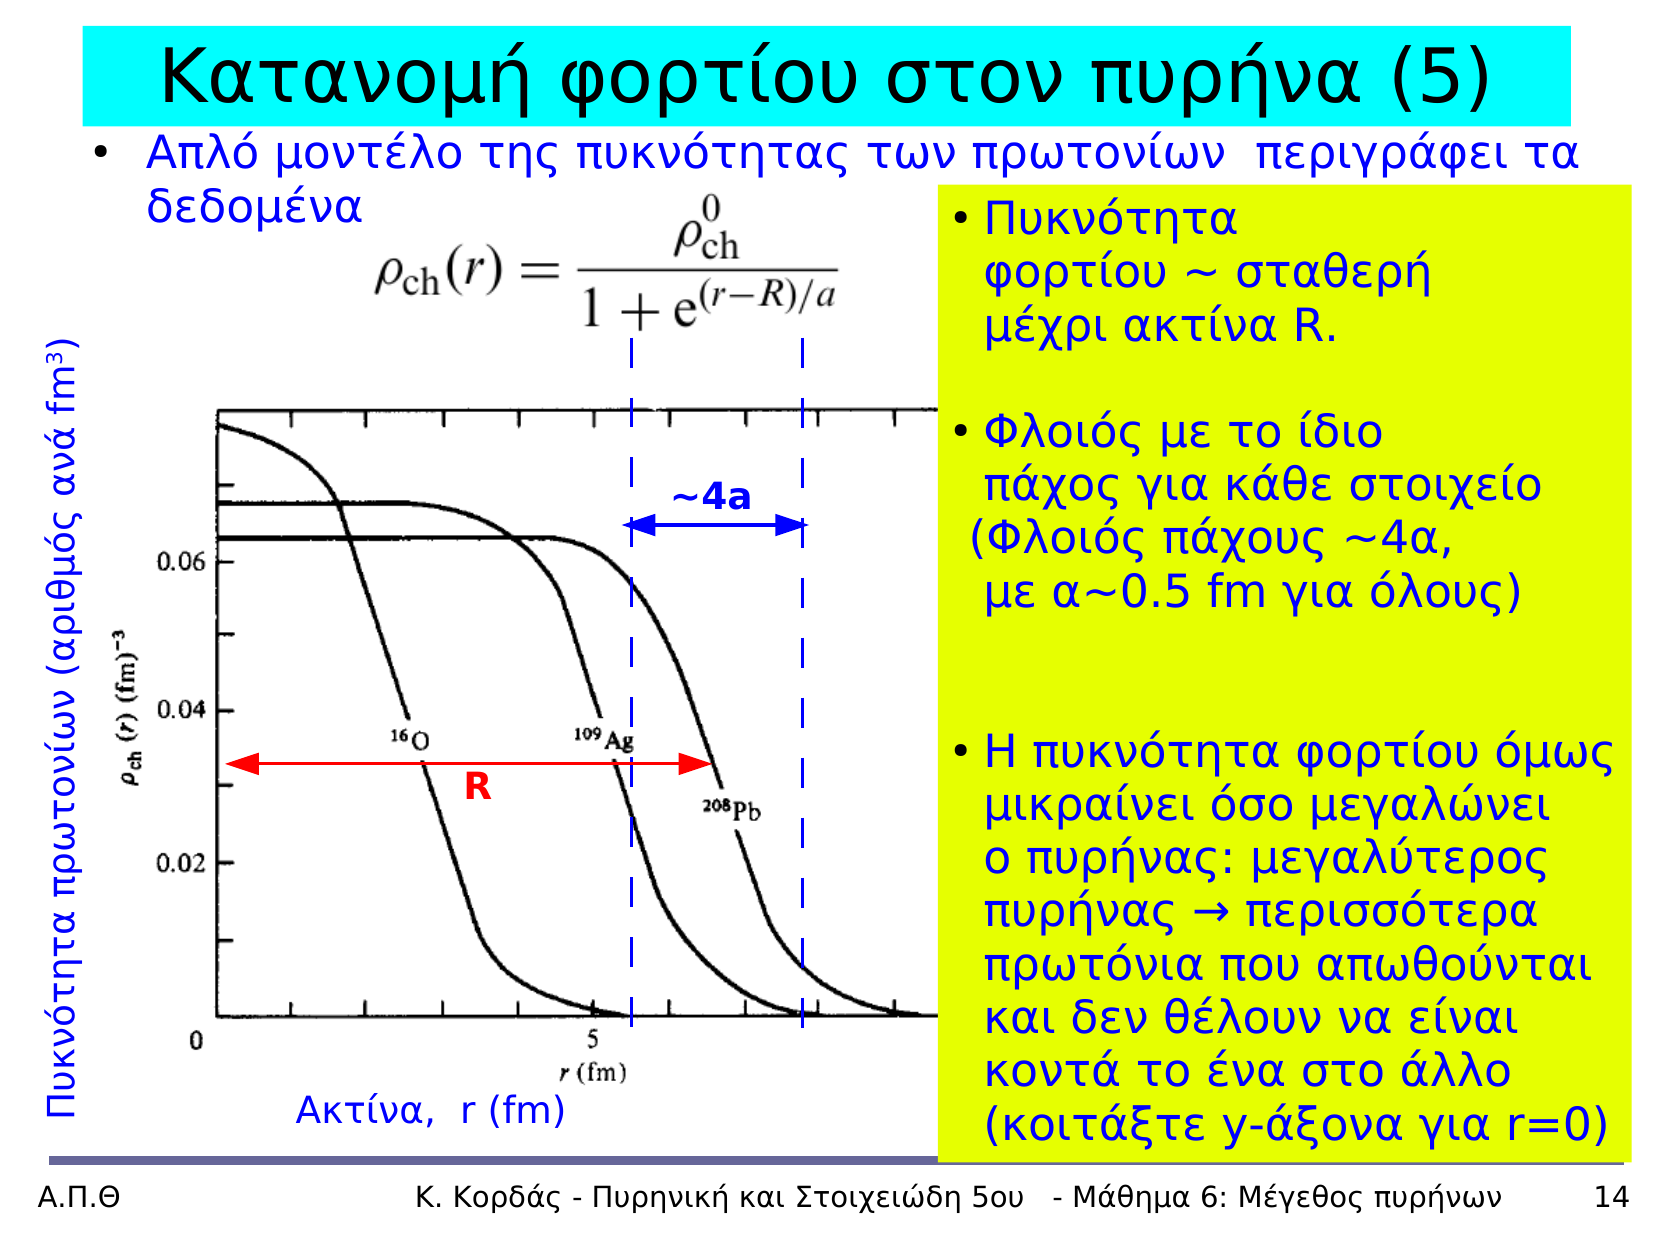

# Κατανομή φορτίου στον πυρήνα (5)
Απλό μοντέλο της πυκνότητας των πρωτονίων περιγράφει τα δεδομένα:
 Πυκνότητα
 φορτίου ~ σταθερή
 μέχρι ακτίνα R.
 Φλοιός με το ίδιο
 πάχος για κάθε στοιχείο
(Φλοιός πάχους ~4α,
 με α~0.5 fm για όλους)
 Η πυκνότητα φορτίου όμως
 μικραίνει όσο μεγαλώνει
 ο πυρήνας: μεγαλύτερος
 πυρήνας → περισσότερα
 πρωτόνια που απωθούνται
 και δεν θέλουν να είναι
 κοντά το ένα στο άλλο
 (κοιτάξτε y-άξονα για r=0)
~4a
Πυκνότητα πρωτονίων (αριθμός ανά fm3)
R
Ακτίνα, r (fm)
Α.Π.Θ
Κ. Κορδάς - Πυρηνική και Στοιχειώδη 5ου - Μάθημα 6: Mέγεθος πυρήνων
14